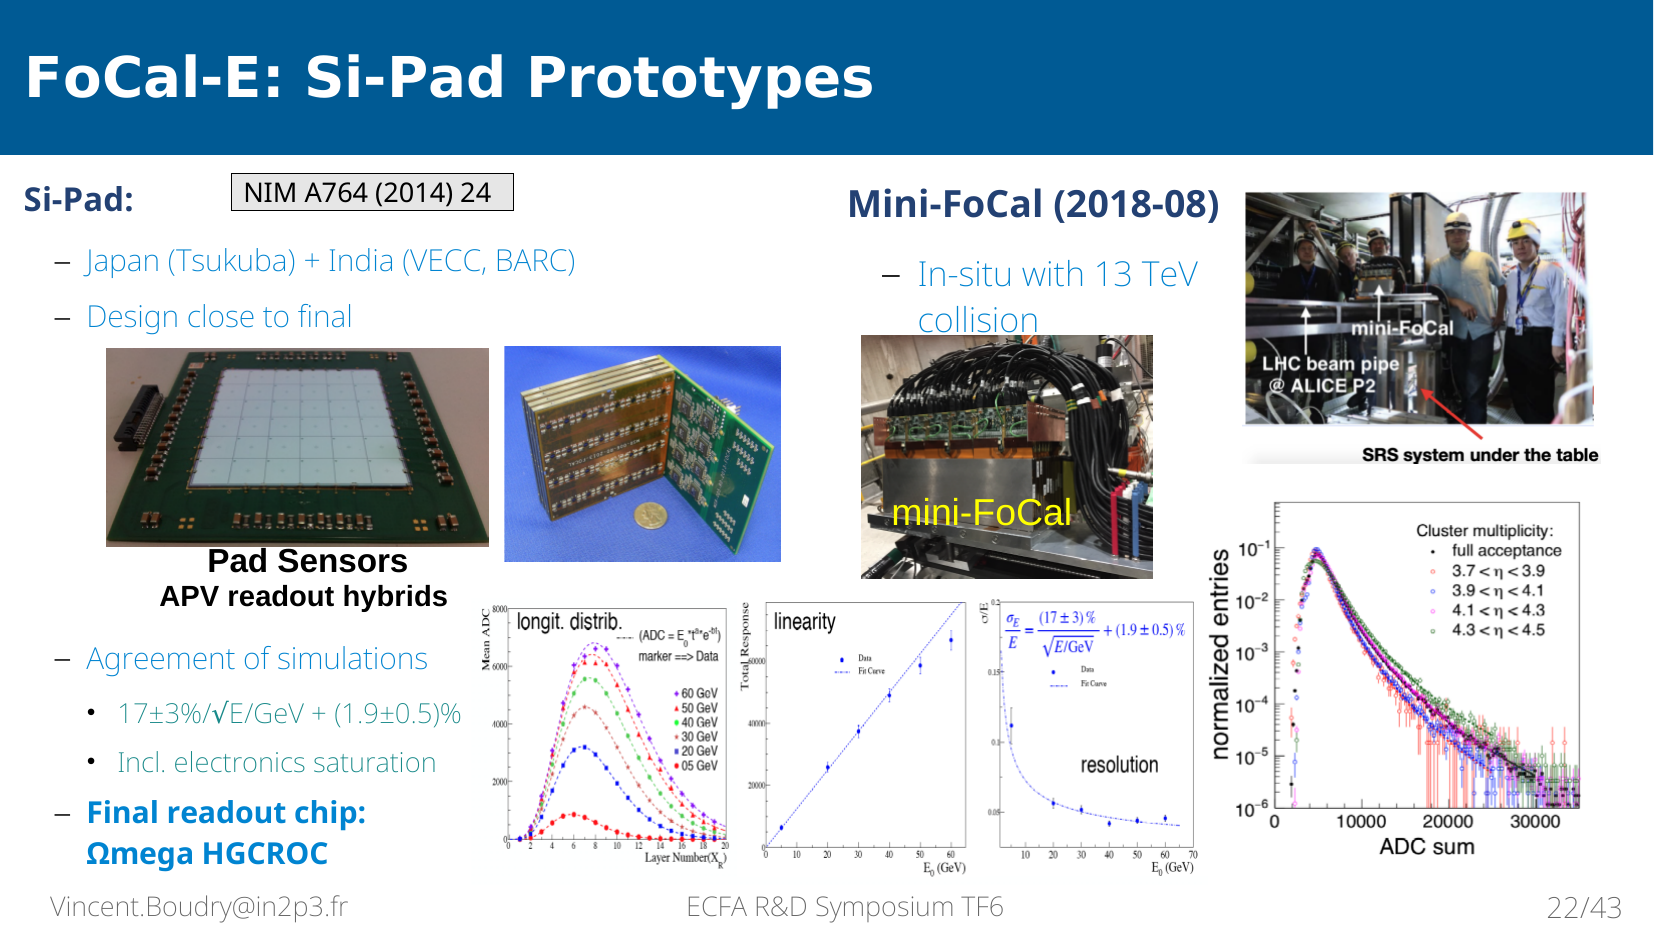

# FoCal-E: Si-Pad Prototypes
NIM A764 (2014) 24
Si-Pad:
Japan (Tsukuba) + India (VECC, BARC)
Design close to final
Agreement of simulations
17±3%/√E/GeV + (1.9±0.5)%
Incl. electronics saturation
Final readout chip:
Ωmega HGCROC
Mini-FoCal (2018-08)
In-situ with 13 TeV
collision
mini-FoCal
Pad Sensors
APV readout hybrids
Vincent.Boudry@in2p3.fr
ECFA R&D Symposium TF6
22